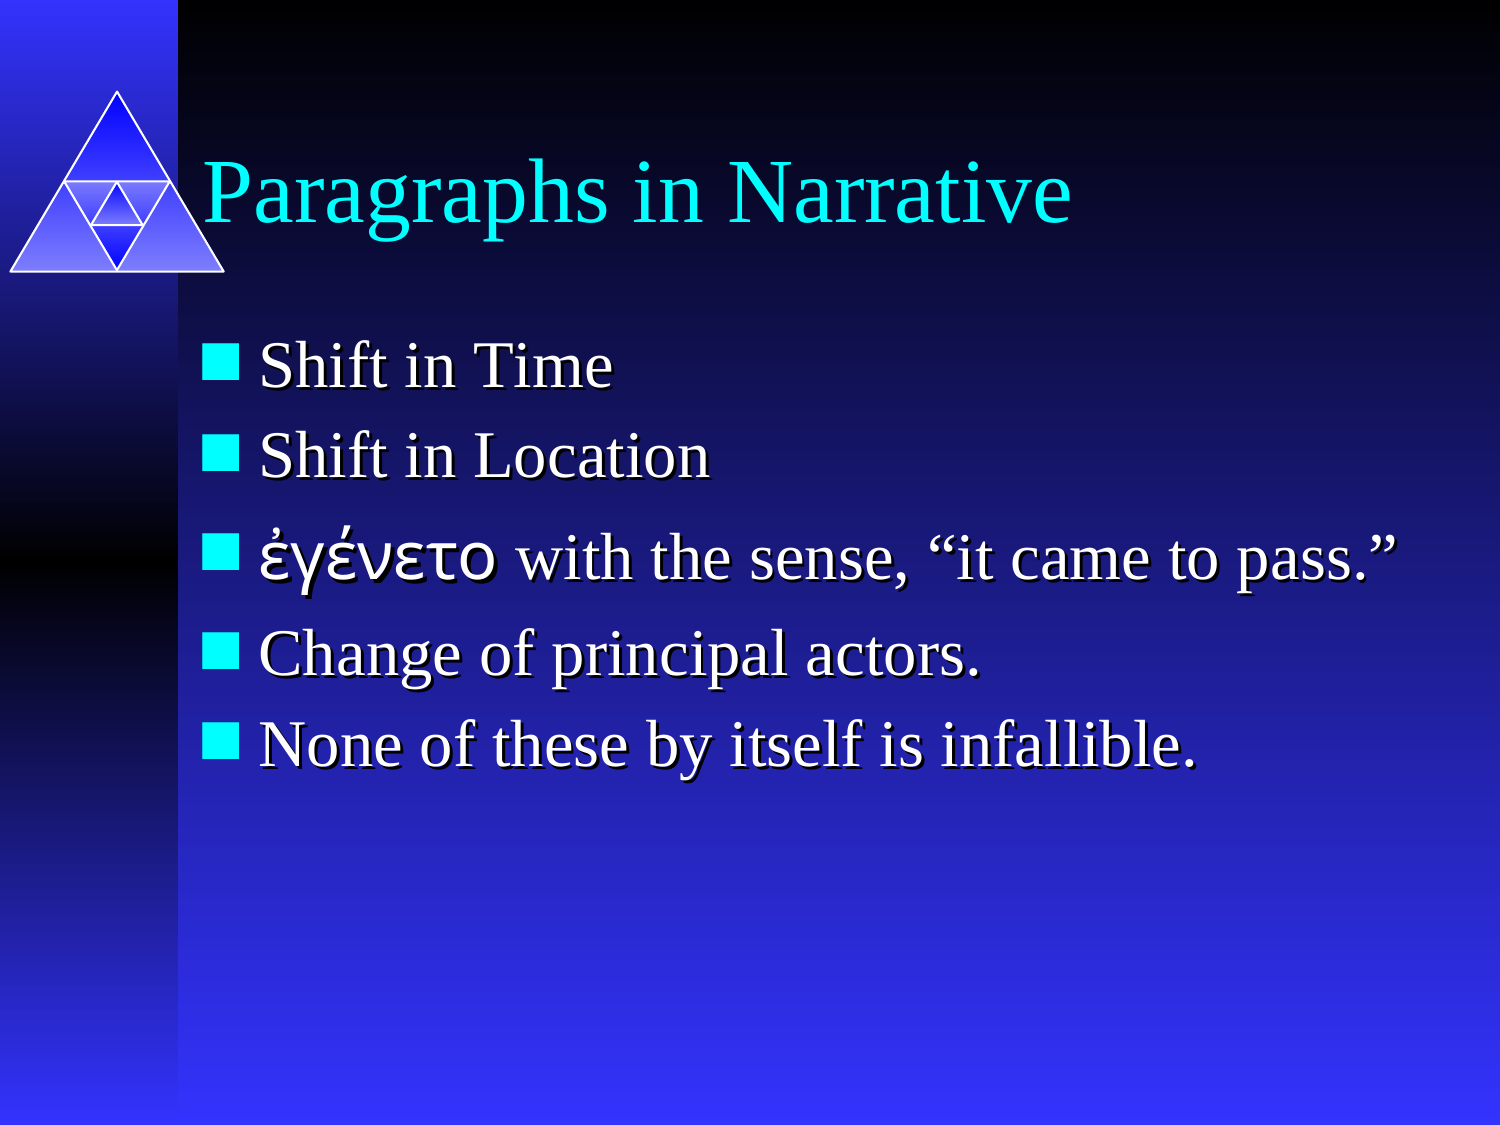

# Paragraphs in Narrative
Shift in Time
Shift in Location
ἐγένετο with the sense, “it came to pass.”
Change of principal actors.
None of these by itself is infallible.